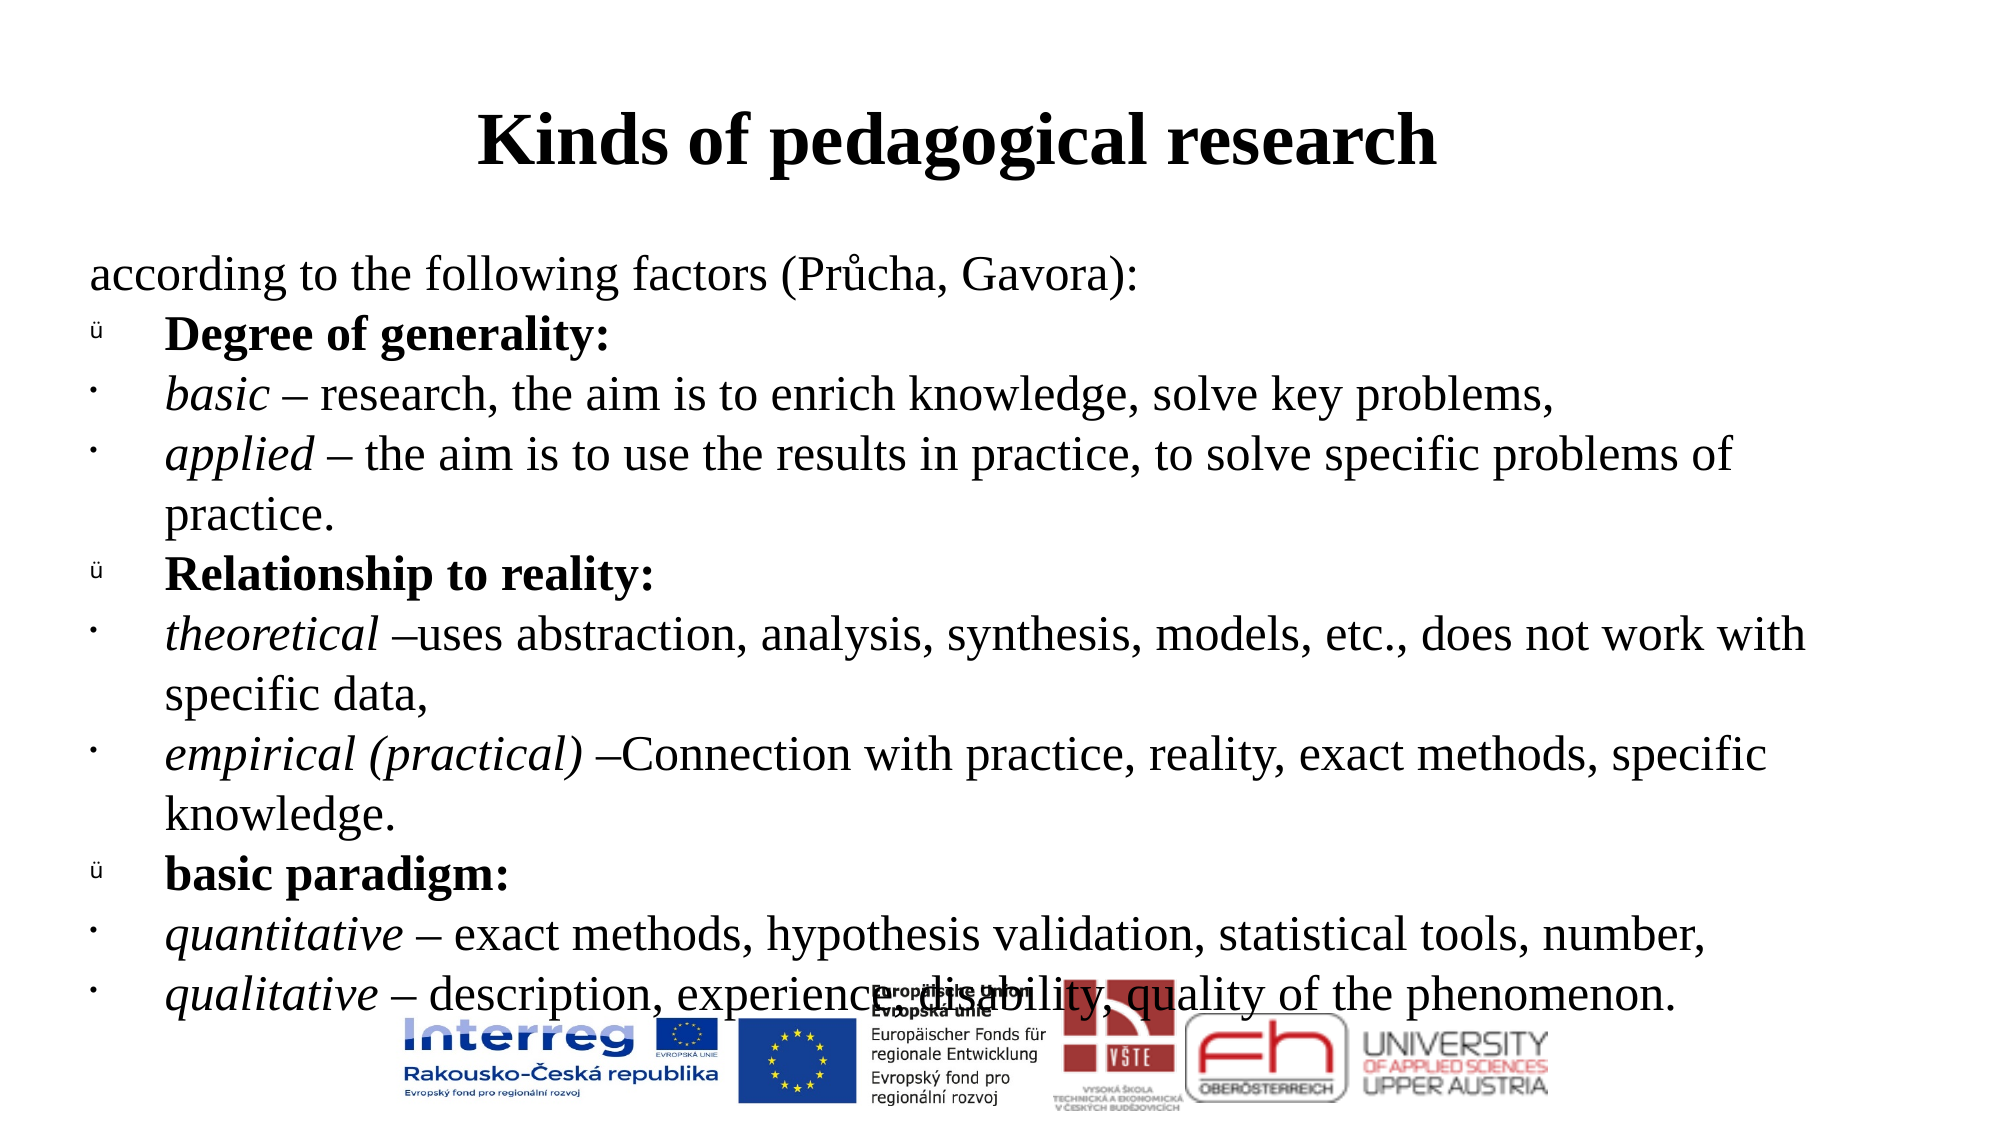

Kinds of pedagogical research
according to the following factors (Průcha, Gavora):
Degree of generality:
basic – research, the aim is to enrich knowledge, solve key problems,
applied – the aim is to use the results in practice, to solve specific problems of practice.
Relationship to reality:
theoretical –uses abstraction, analysis, synthesis, models, etc., does not work with specific data,
empirical (practical) –Connection with practice, reality, exact methods, specific knowledge.
basic paradigm:
quantitative – exact methods, hypothesis validation, statistical tools, number,
qualitative – description, experience, disability, quality of the phenomenon.
#